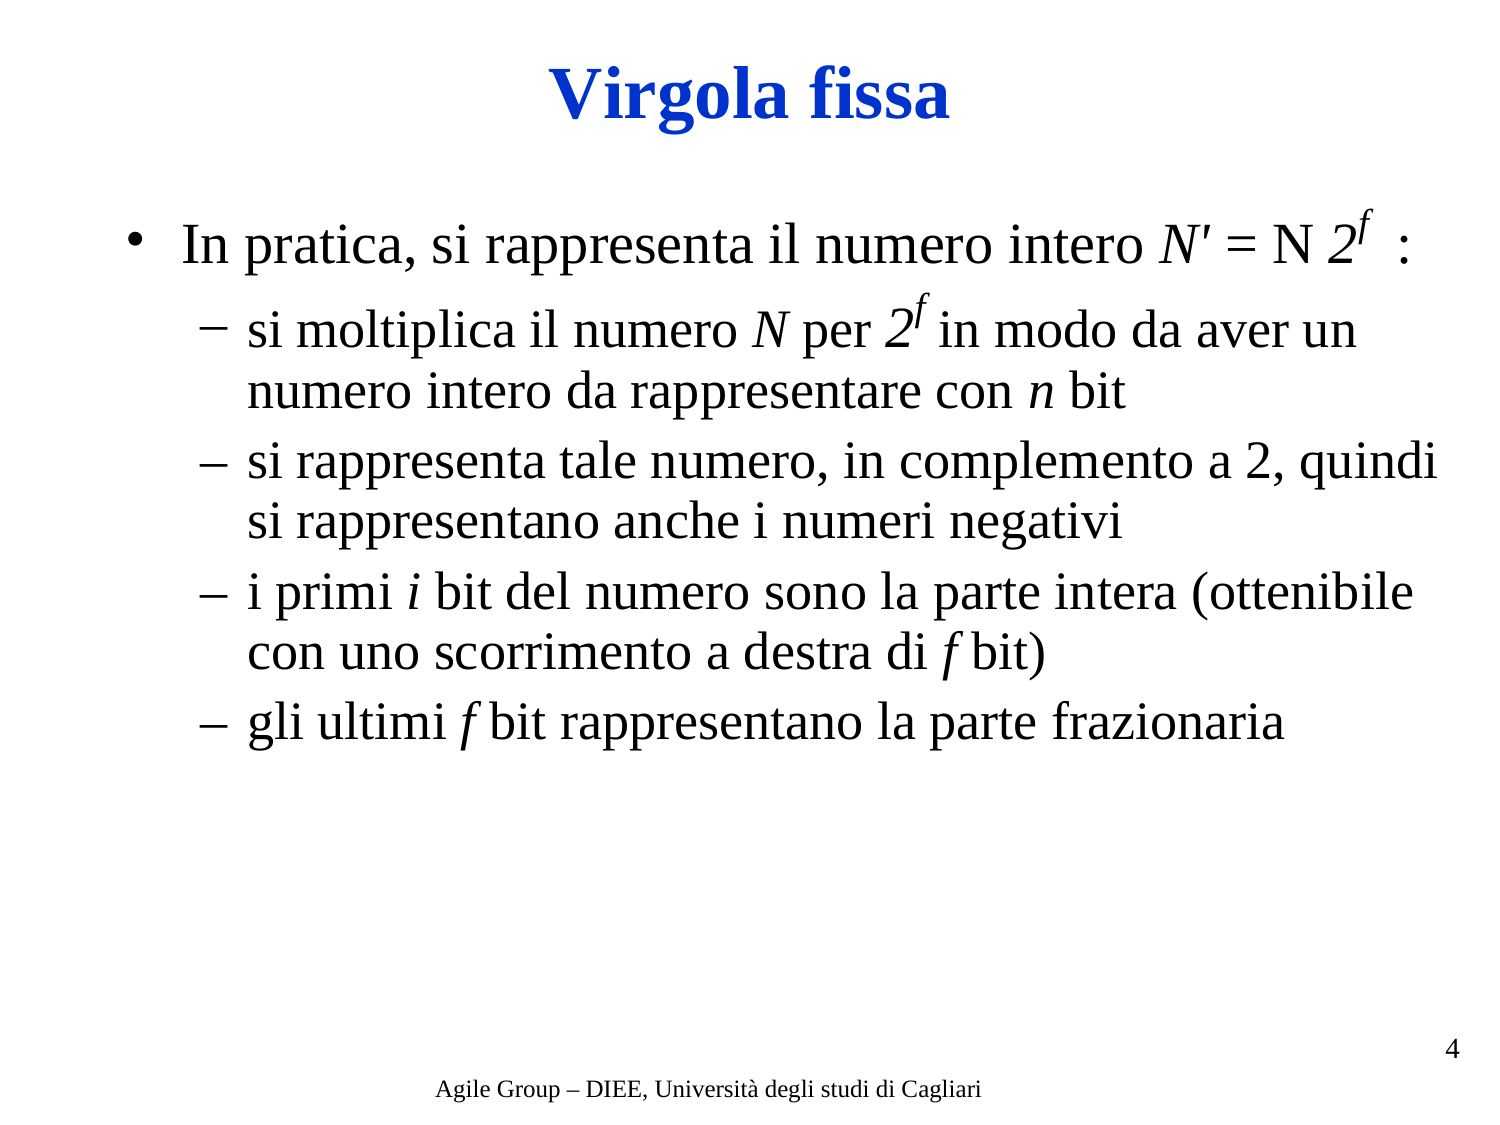

# Virgola fissa
In pratica, si rappresenta il numero intero N' = N 2f :
si moltiplica il numero N per 2f in modo da aver un numero intero da rappresentare con n bit
si rappresenta tale numero, in complemento a 2, quindi si rappresentano anche i numeri negativi
i primi i bit del numero sono la parte intera (ottenibile con uno scorrimento a destra di f bit)
gli ultimi f bit rappresentano la parte frazionaria
4